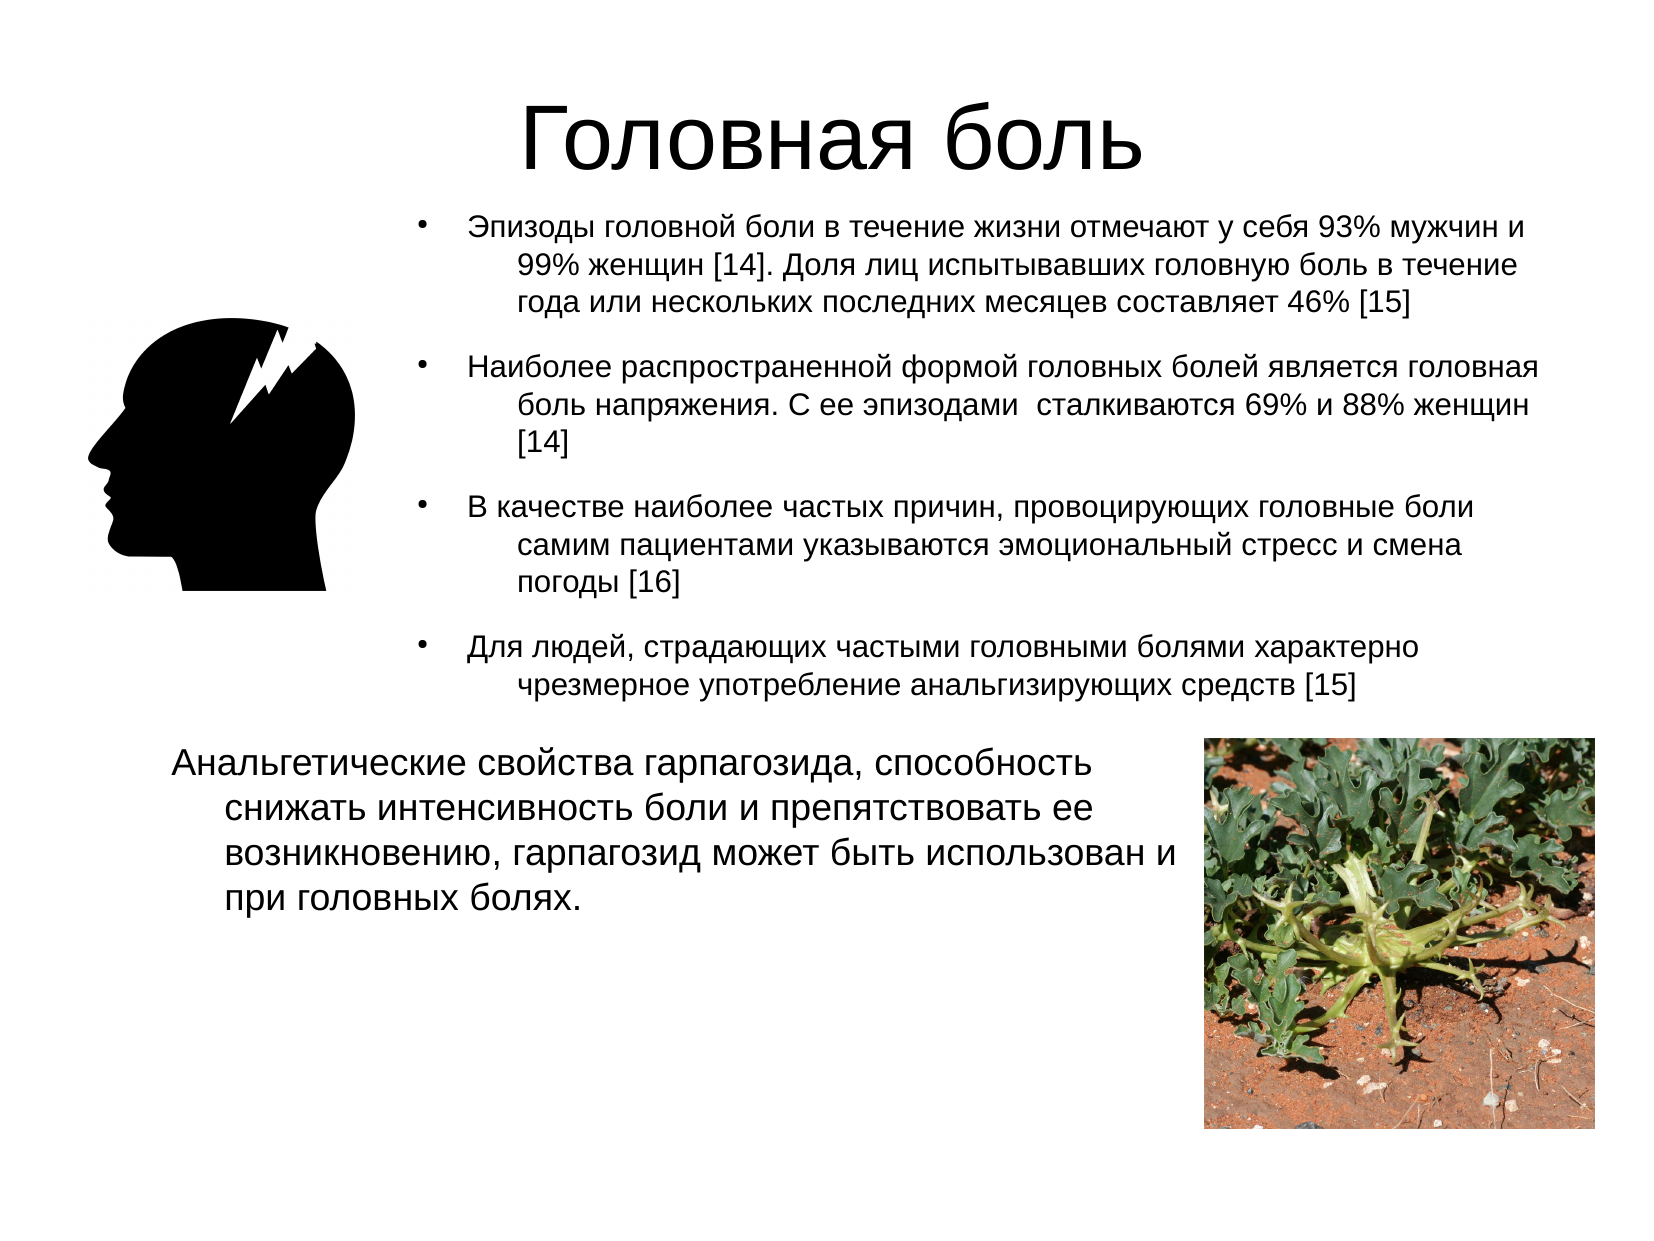

# Головная боль
Эпизоды головной боли в течение жизни отмечают у себя 93% мужчин и 99% женщин [14]. Доля лиц испытывавших головную боль в течение года или нескольких последних месяцев составляет 46% [15]
Наиболее распространенной формой головных болей является головная боль напряжения. С ее эпизодами сталкиваются 69% и 88% женщин [14]
В качестве наиболее частых причин, провоцирующих головные боли самим пациентами указываются эмоциональный стресс и смена погоды [16]
Для людей, страдающих частыми головными болями характерно чрезмерное употребление анальгизирующих средств [15]
Анальгетические свойства гарпагозида, способность снижать интенсивность боли и препятствовать ее возникновению, гарпагозид может быть использован и при головных болях.